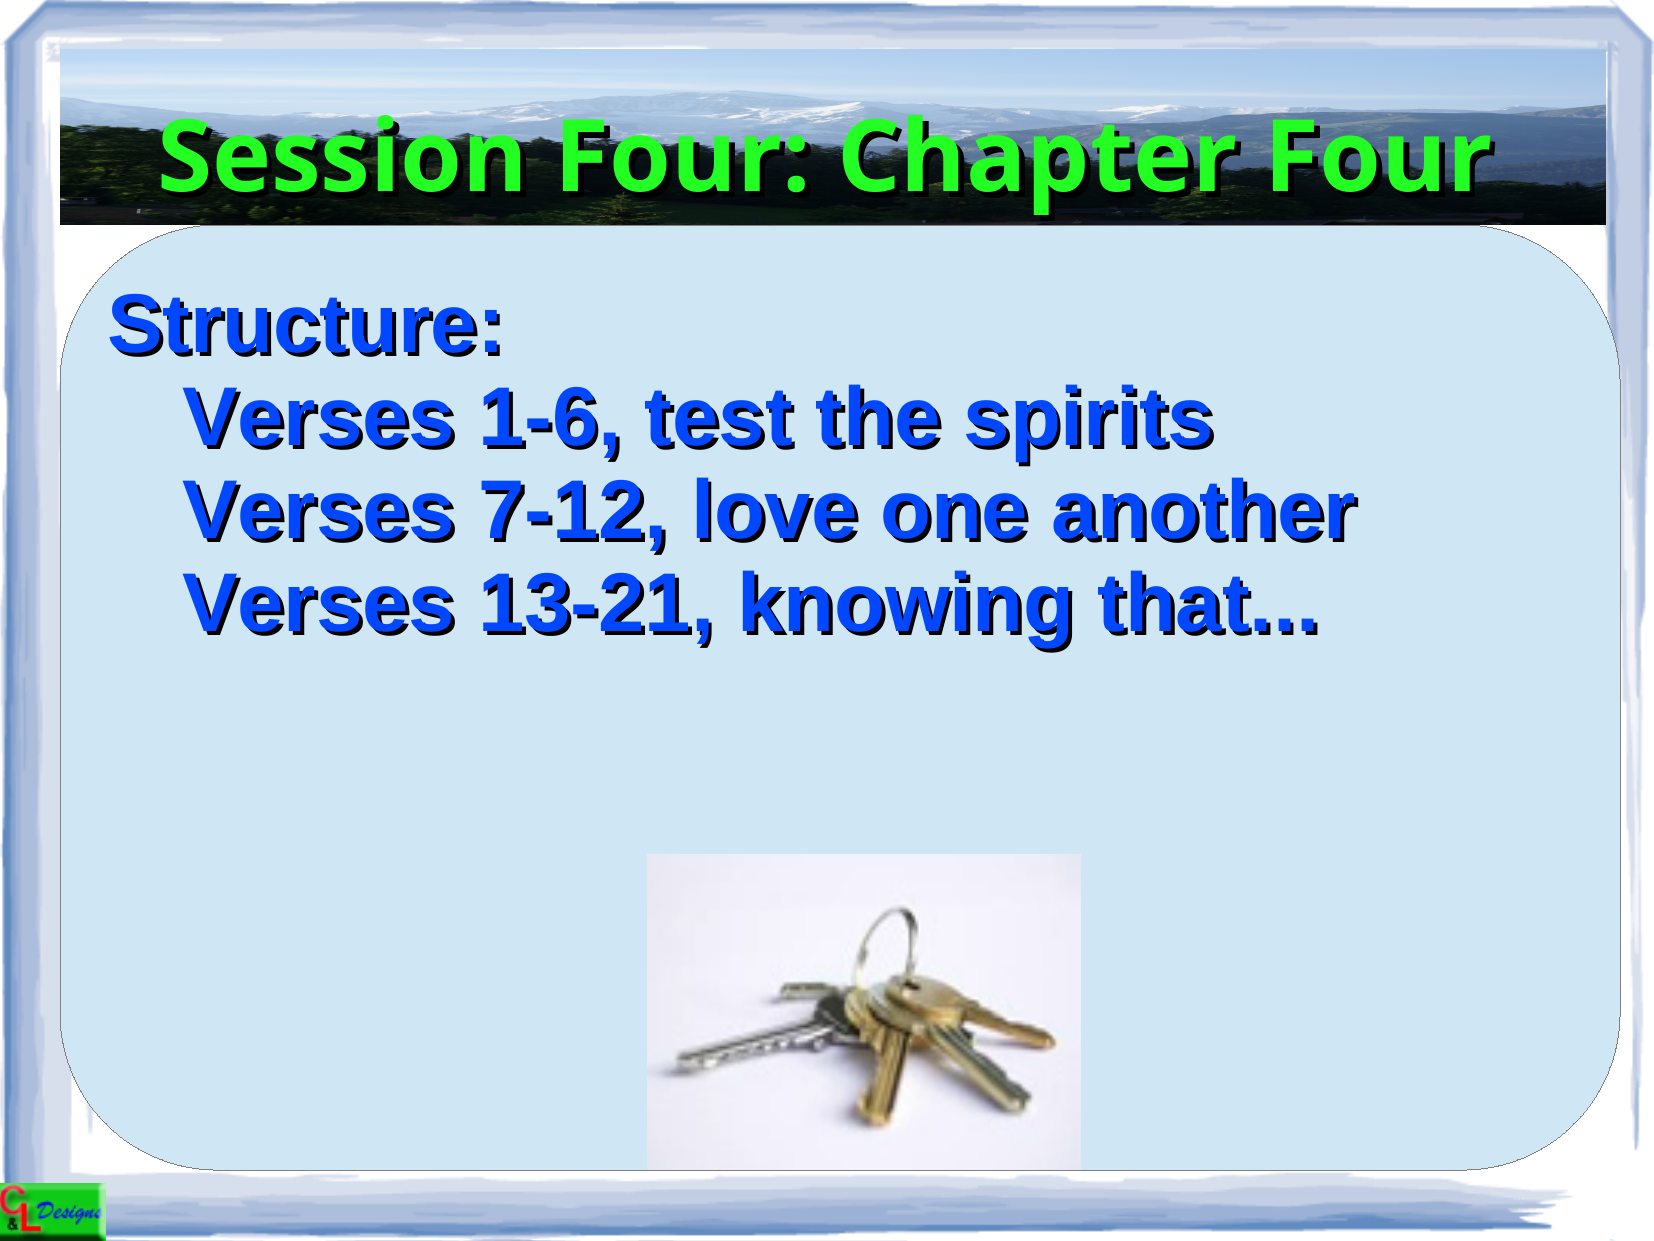

# Session Four: Chapter Four
Structure:
	Verses 1-6, test the spirits
	Verses 7-12, love one another
	Verses 13-21, knowing that...